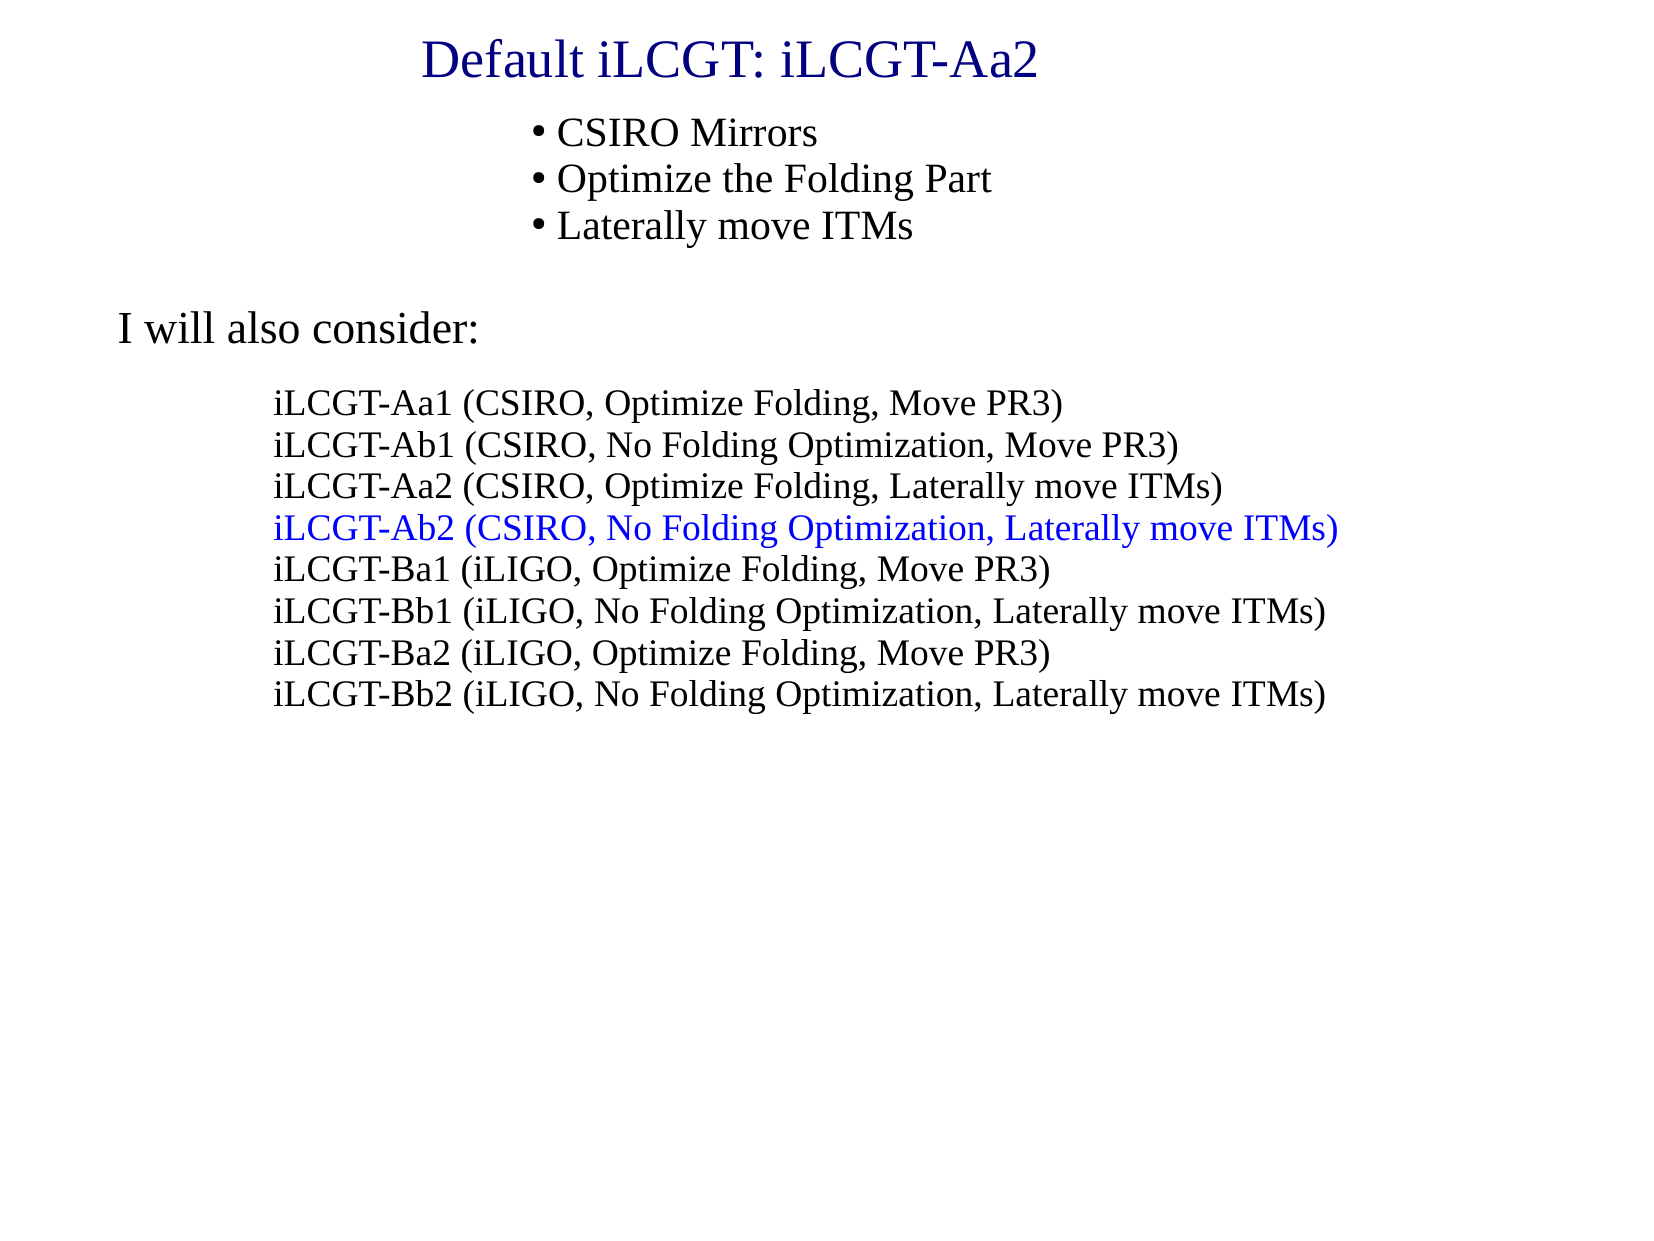

Default iLCGT: iLCGT-Aa2
 CSIRO Mirrors
 Optimize the Folding Part
 Laterally move ITMs
I will also consider:
iLCGT-Aa1 (CSIRO, Optimize Folding, Move PR3)
iLCGT-Ab1 (CSIRO, No Folding Optimization, Move PR3)
iLCGT-Aa2 (CSIRO, Optimize Folding, Laterally move ITMs)
iLCGT-Ab2 (CSIRO, No Folding Optimization, Laterally move ITMs)
iLCGT-Ba1 (iLIGO, Optimize Folding, Move PR3)
iLCGT-Bb1 (iLIGO, No Folding Optimization, Laterally move ITMs)
iLCGT-Ba2 (iLIGO, Optimize Folding, Move PR3)
iLCGT-Bb2 (iLIGO, No Folding Optimization, Laterally move ITMs)